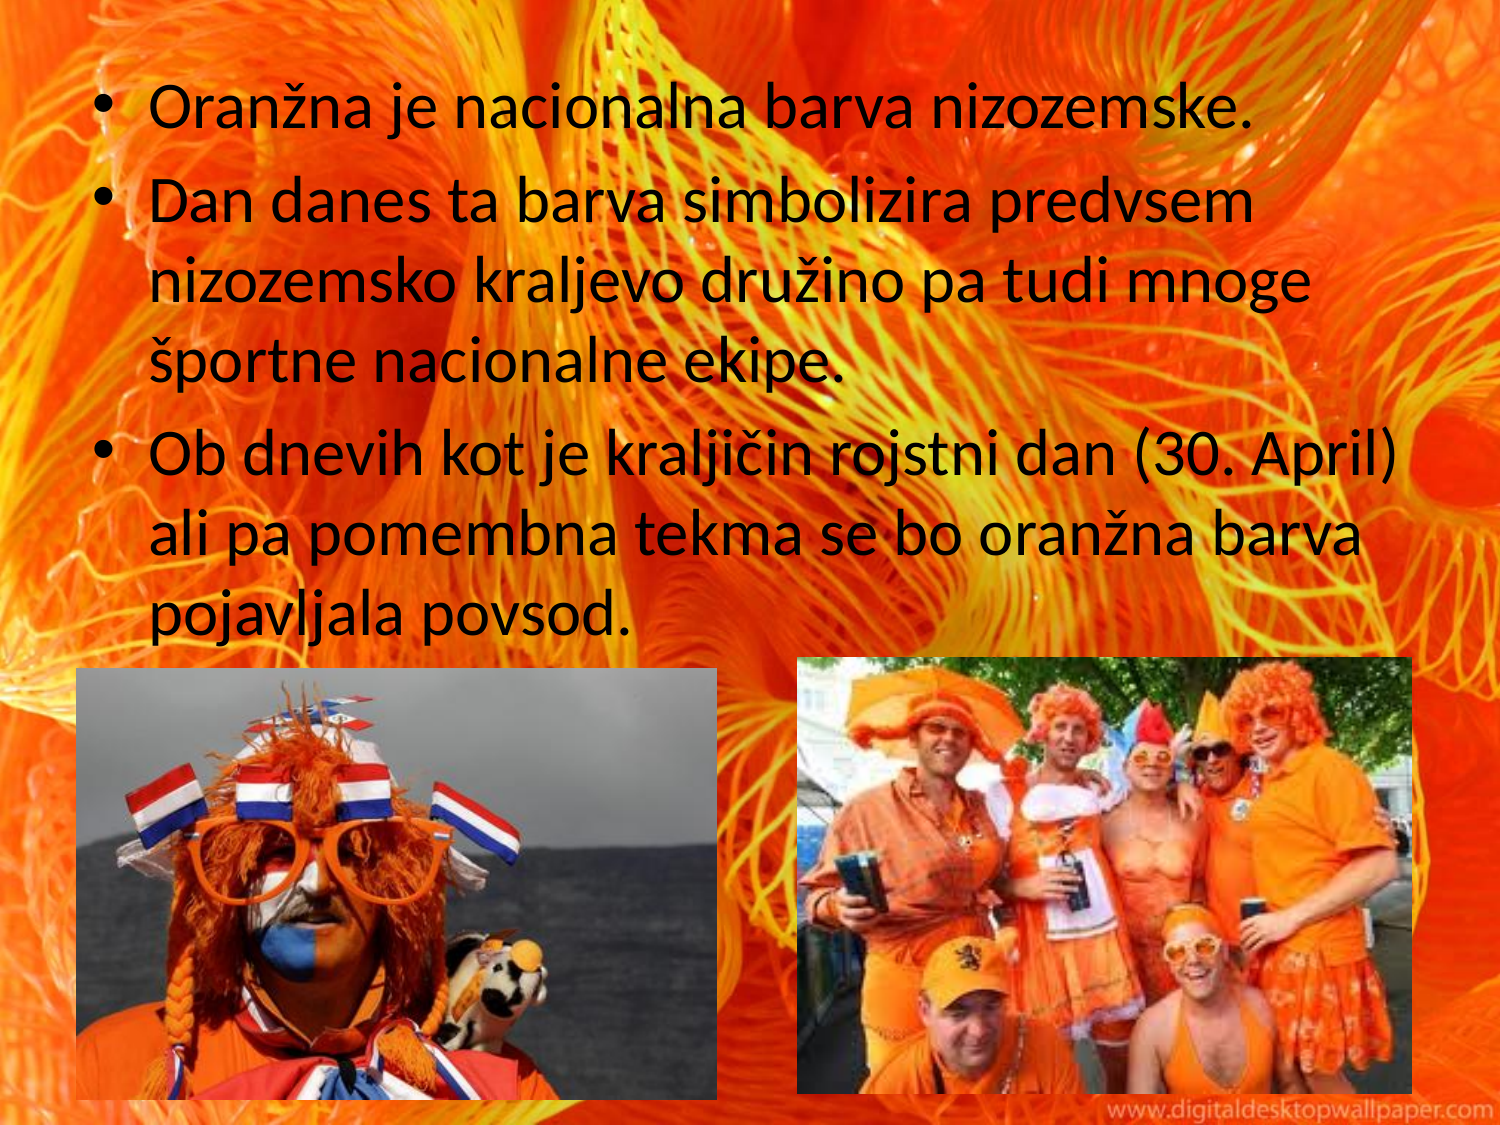

# Oranžna je nacionalna barva nizozemske.
Dan danes ta barva simbolizira predvsem nizozemsko kraljevo družino pa tudi mnoge športne nacionalne ekipe.
Ob dnevih kot je kraljičin rojstni dan (30. April) ali pa pomembna tekma se bo oranžna barva pojavljala povsod.